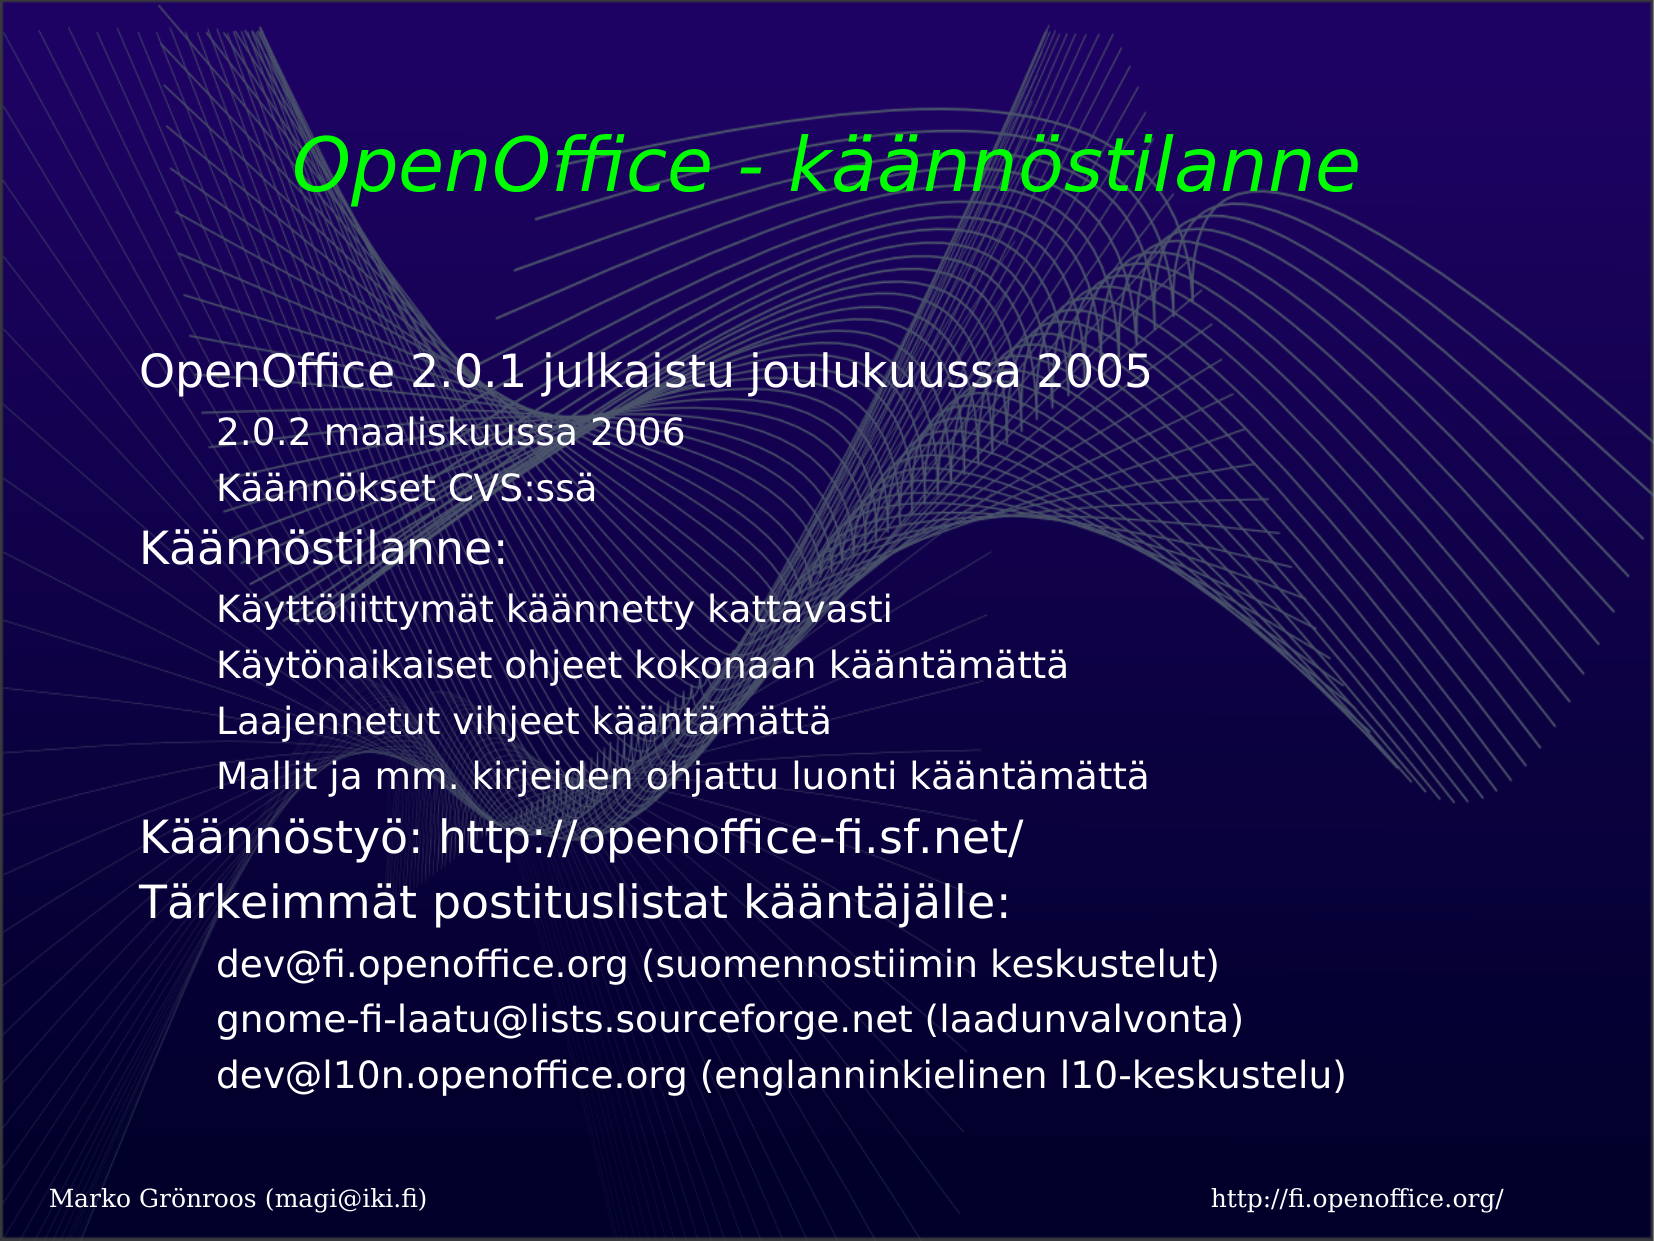

# OpenOffice - käännöstilanne
OpenOffice 2.0.1 julkaistu joulukuussa 2005
2.0.2 maaliskuussa 2006
Käännökset CVS:ssä
Käännöstilanne:
Käyttöliittymät käännetty kattavasti
Käytönaikaiset ohjeet kokonaan kääntämättä
Laajennetut vihjeet kääntämättä
Mallit ja mm. kirjeiden ohjattu luonti kääntämättä
Käännöstyö: http://openoffice-fi.sf.net/
Tärkeimmät postituslistat kääntäjälle:
dev@fi.openoffice.org (suomennostiimin keskustelut)
gnome-fi-laatu@lists.sourceforge.net (laadunvalvonta)
dev@l10n.openoffice.org (englanninkielinen l10-keskustelu)